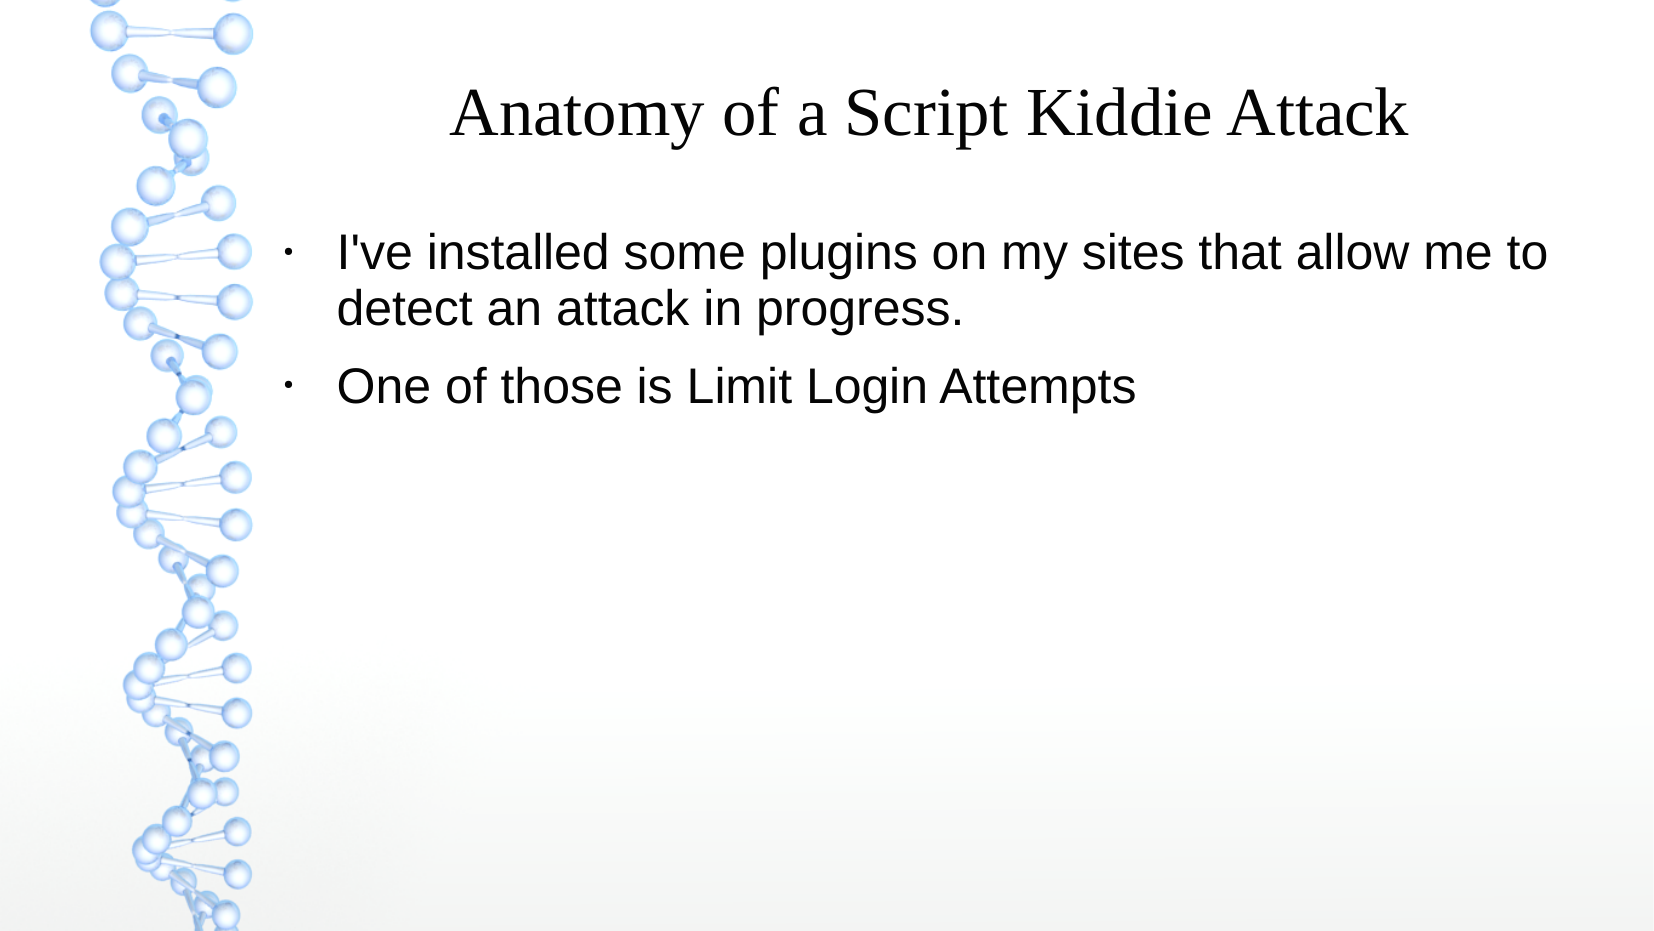

# Anatomy of a Script Kiddie Attack
I've installed some plugins on my sites that allow me to detect an attack in progress.
One of those is Limit Login Attempts